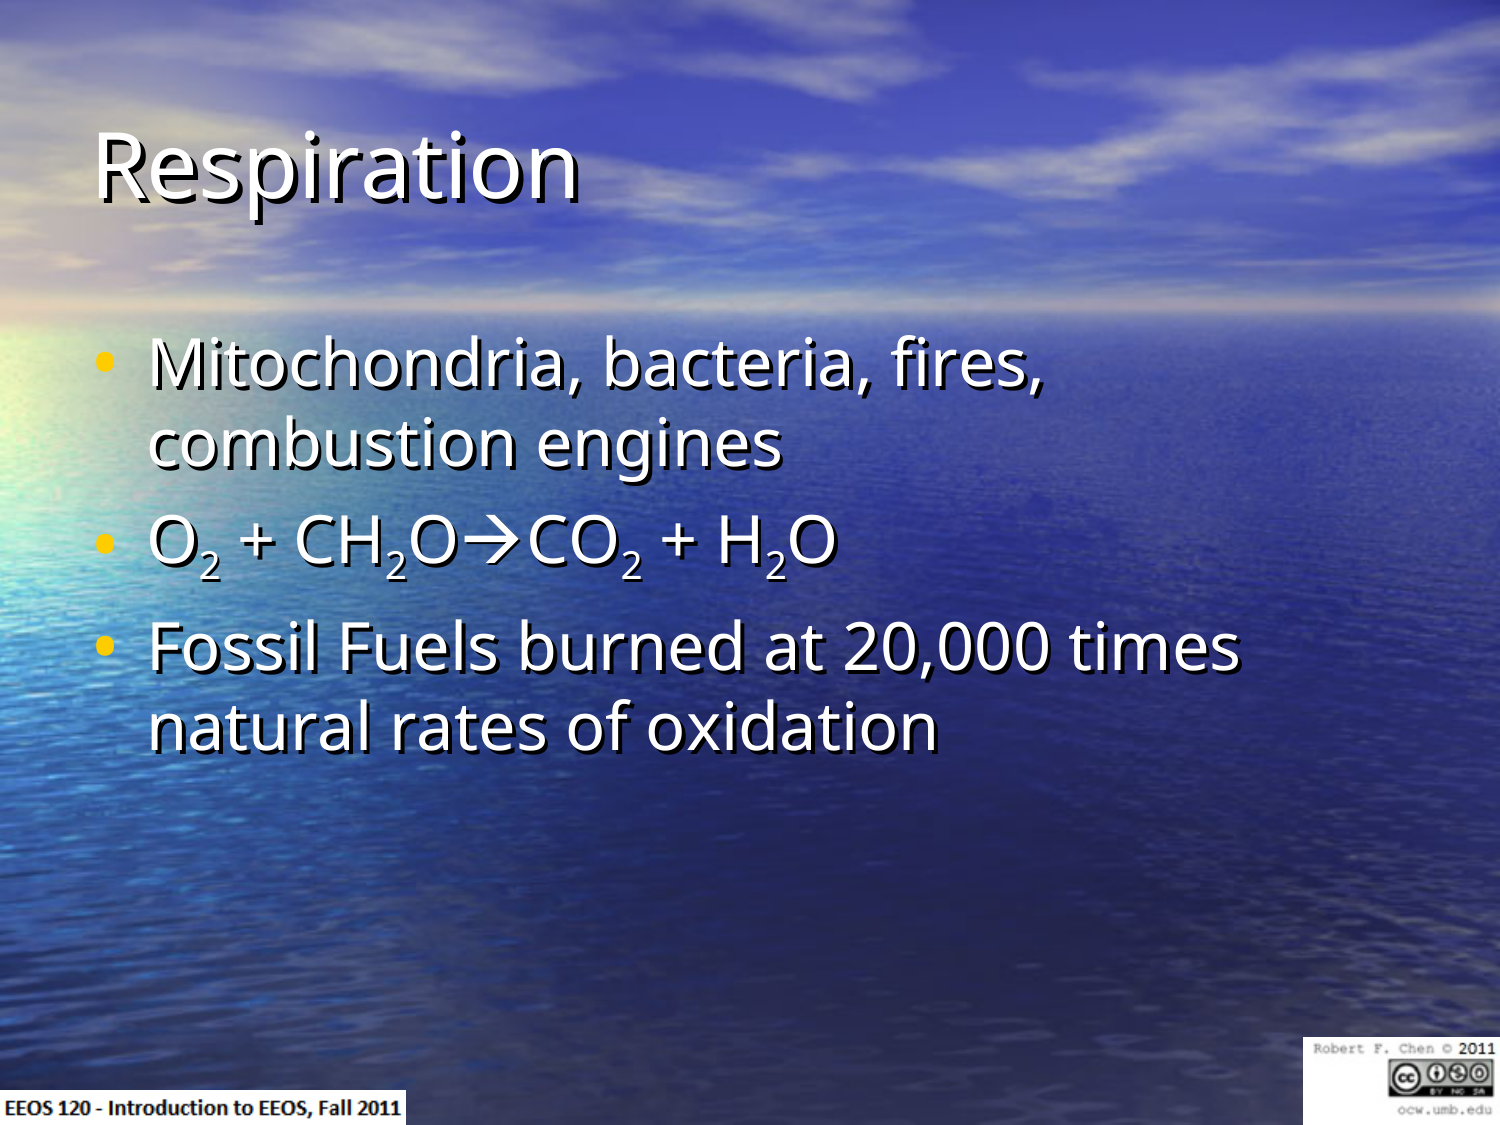

# Respiration
Mitochondria, bacteria, fires, combustion engines
O2 + CH2OCO2 + H2O
Fossil Fuels burned at 20,000 times natural rates of oxidation